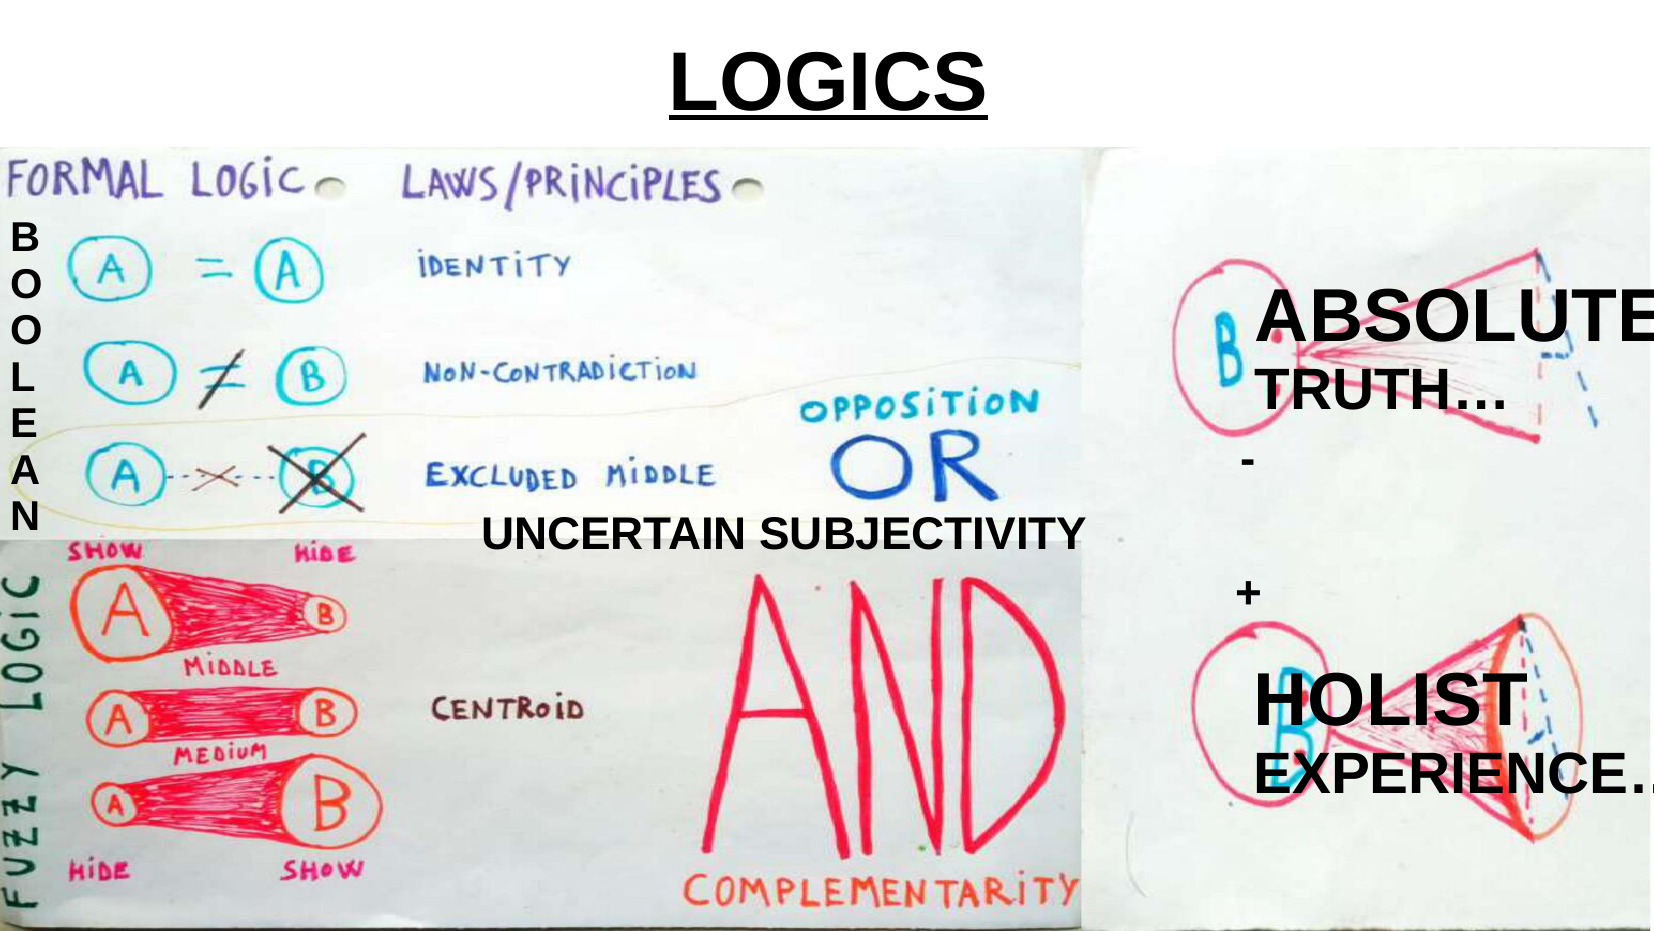

# LOGICS
BOOLEAN
ABSOLUTE
TRUTH…
 -
UNCERTAIN SUBJECTIVITY
 +
HOLIST
EXPERIENCE…